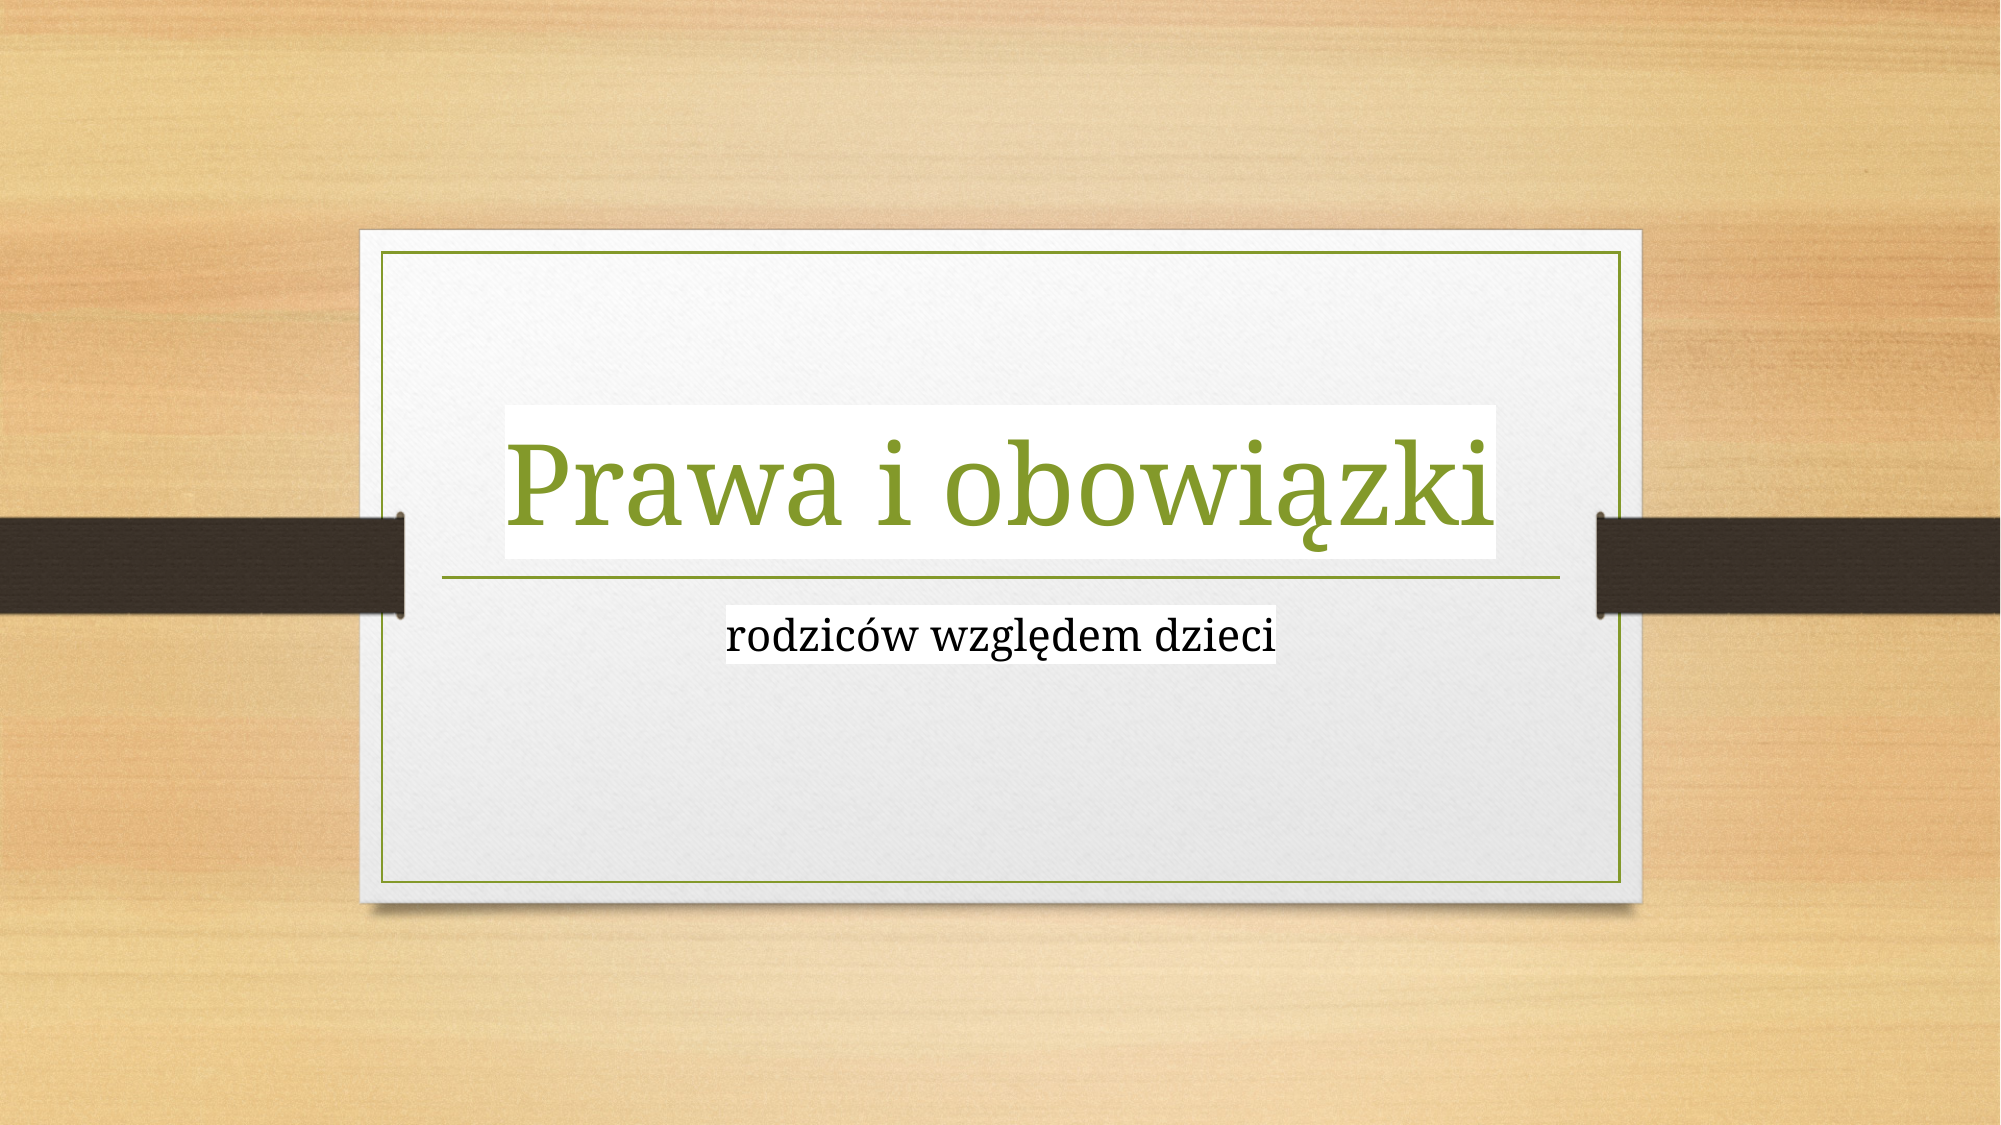

# Prawa i obowiązki
rodziców względem dzieci